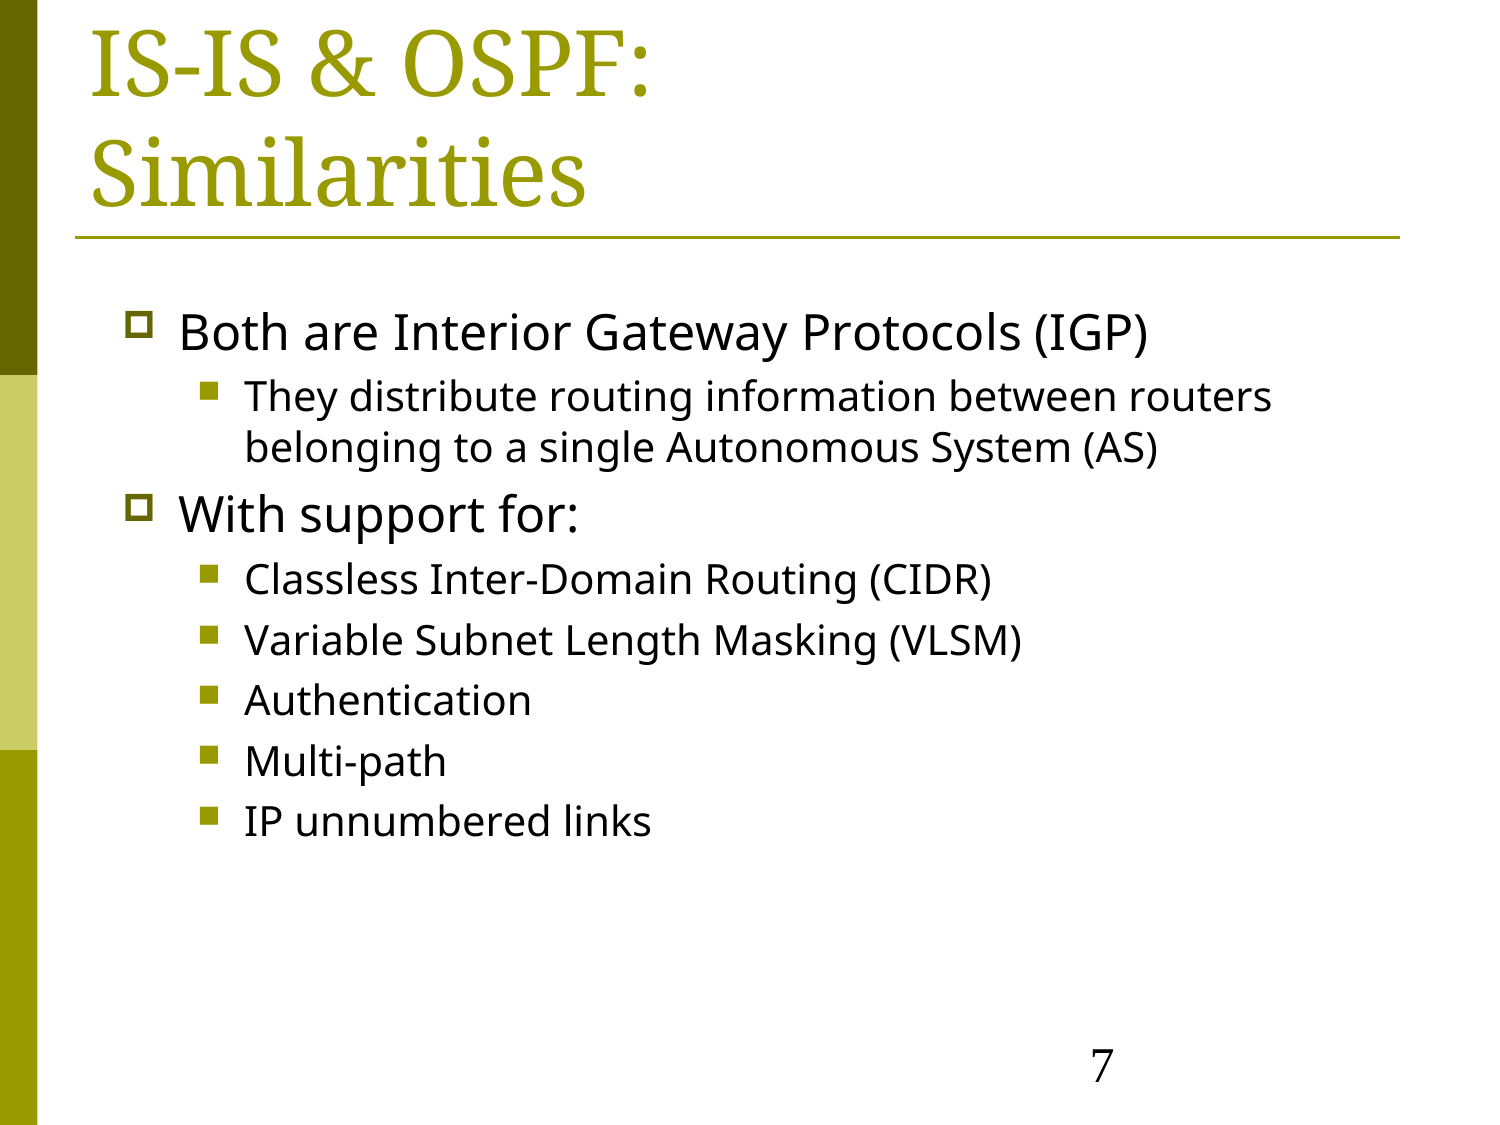

# IS-IS & OSPF: Similarities
Both are Interior Gateway Protocols (IGP)
They distribute routing information between routers belonging to a single Autonomous System (AS)
With support for:
Classless Inter-Domain Routing (CIDR)
Variable Subnet Length Masking (VLSM)
Authentication
Multi-path
IP unnumbered links
7